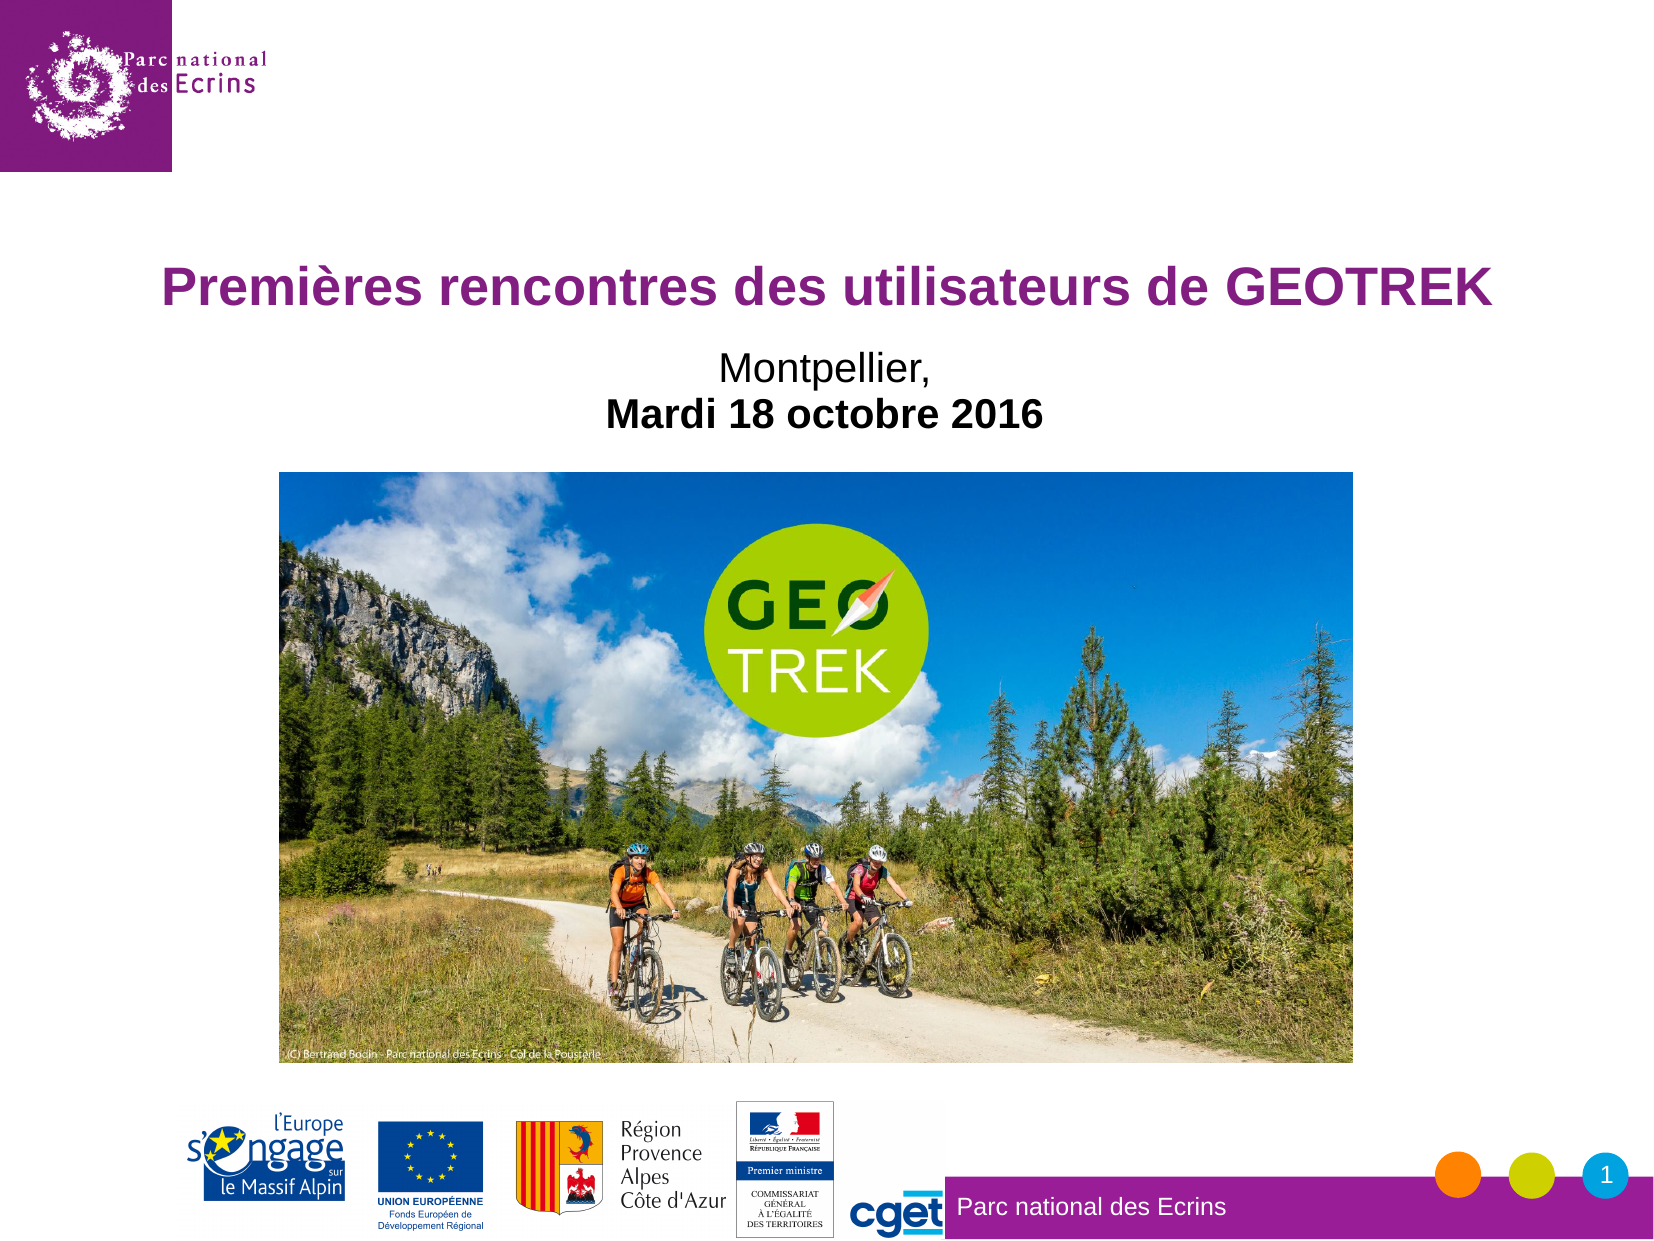

# Premières rencontres des utilisateurs de GEOTREK
Montpellier,
Mardi 18 octobre 2016